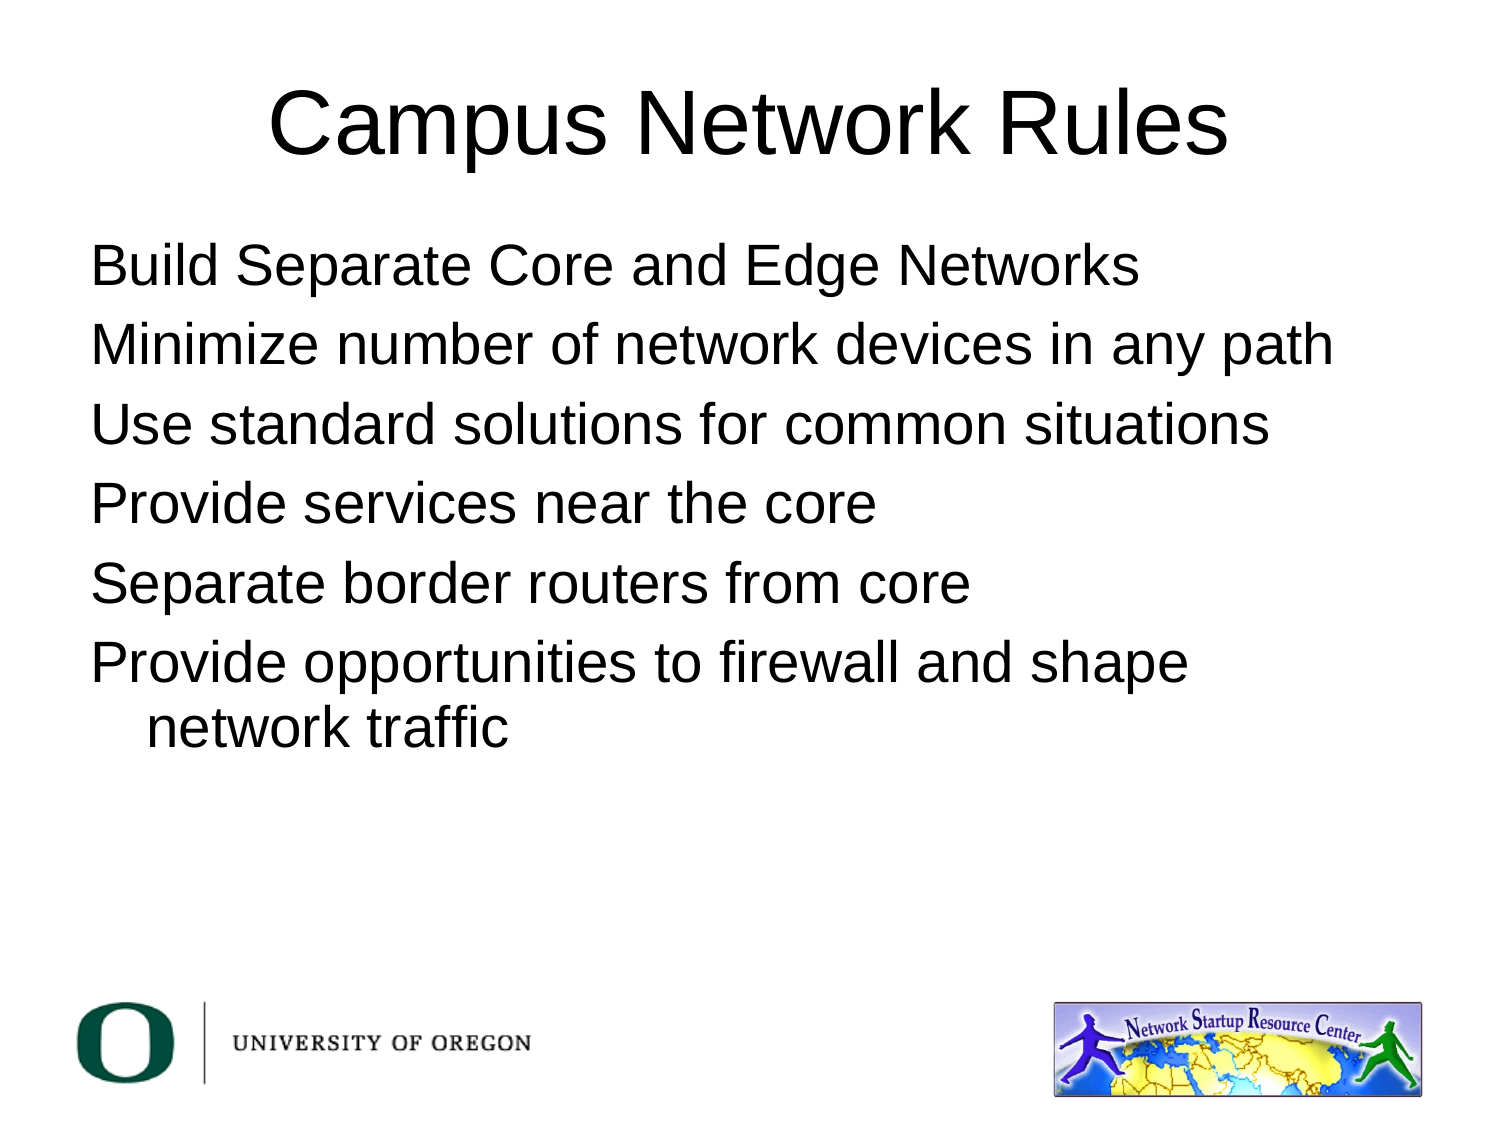

# Campus Network Rules
Build Separate Core and Edge Networks
Minimize number of network devices in any path
Use standard solutions for common situations
Provide services near the core
Separate border routers from core
Provide opportunities to firewall and shape network traffic